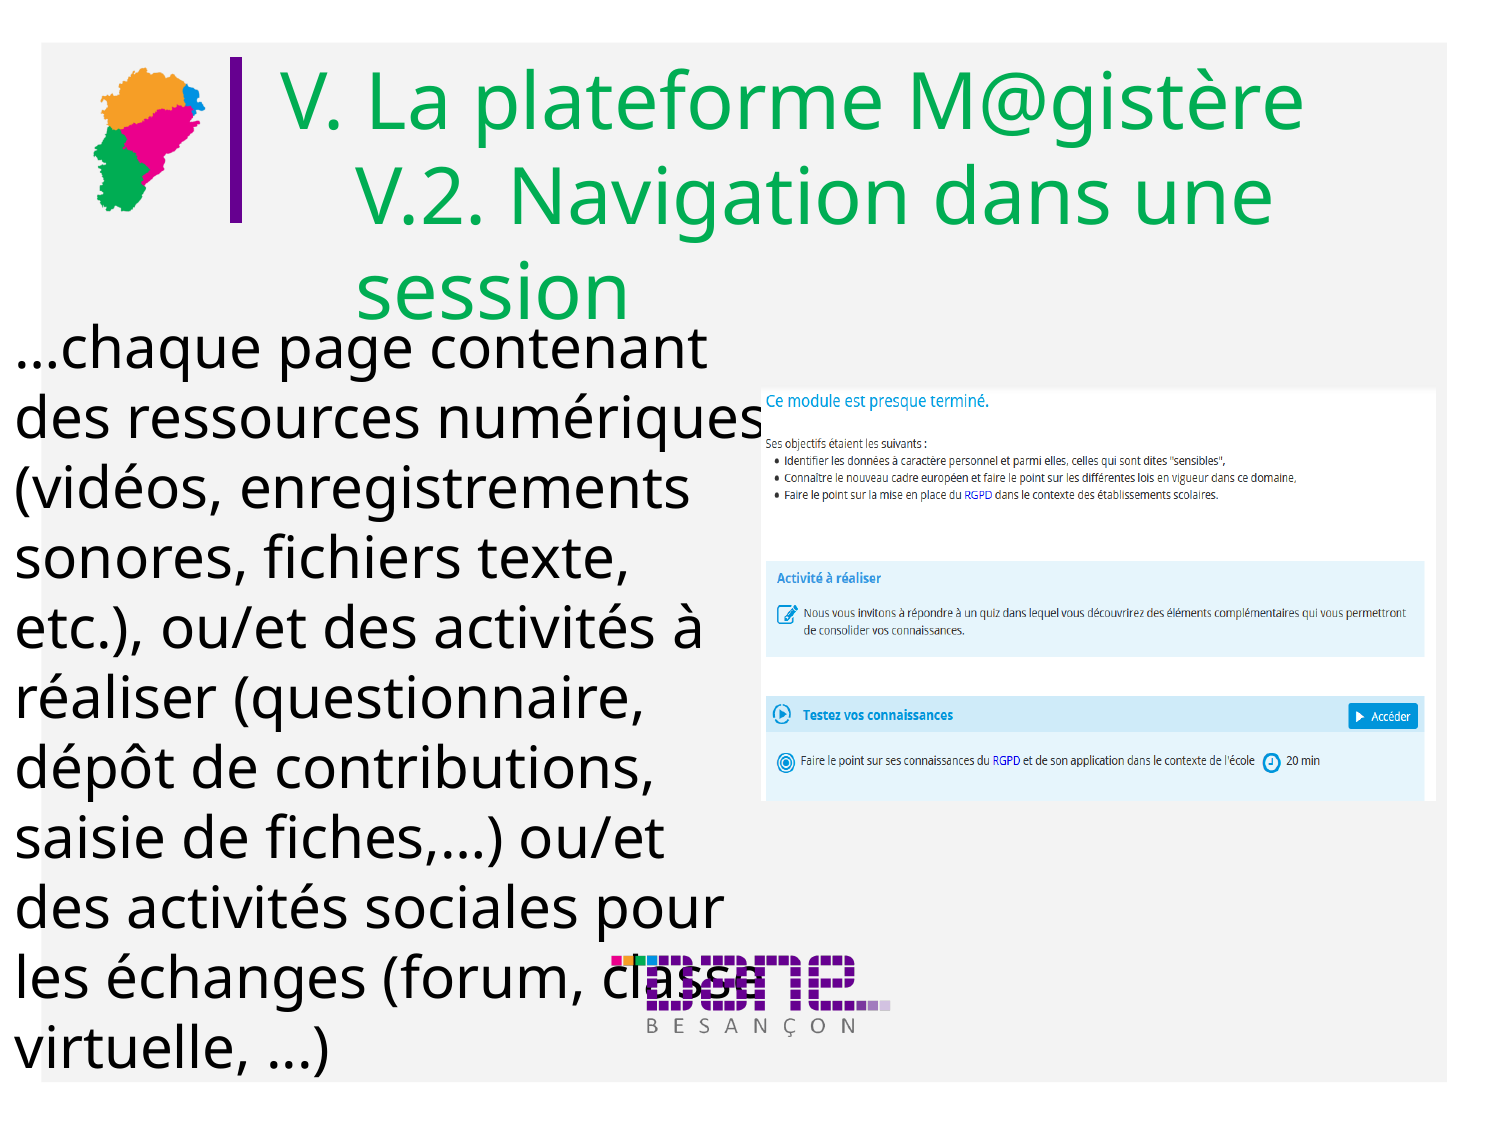

V. La plateforme M@gistère
	V.2. Navigation dans une 		session
…chaque page contenant des ressources numériques (vidéos, enregistrements sonores, fichiers texte, etc.), ou/et des activités à réaliser (questionnaire, dépôt de contributions, saisie de fiches,…) ou/et des activités sociales pour les échanges (forum, classe virtuelle, ...)